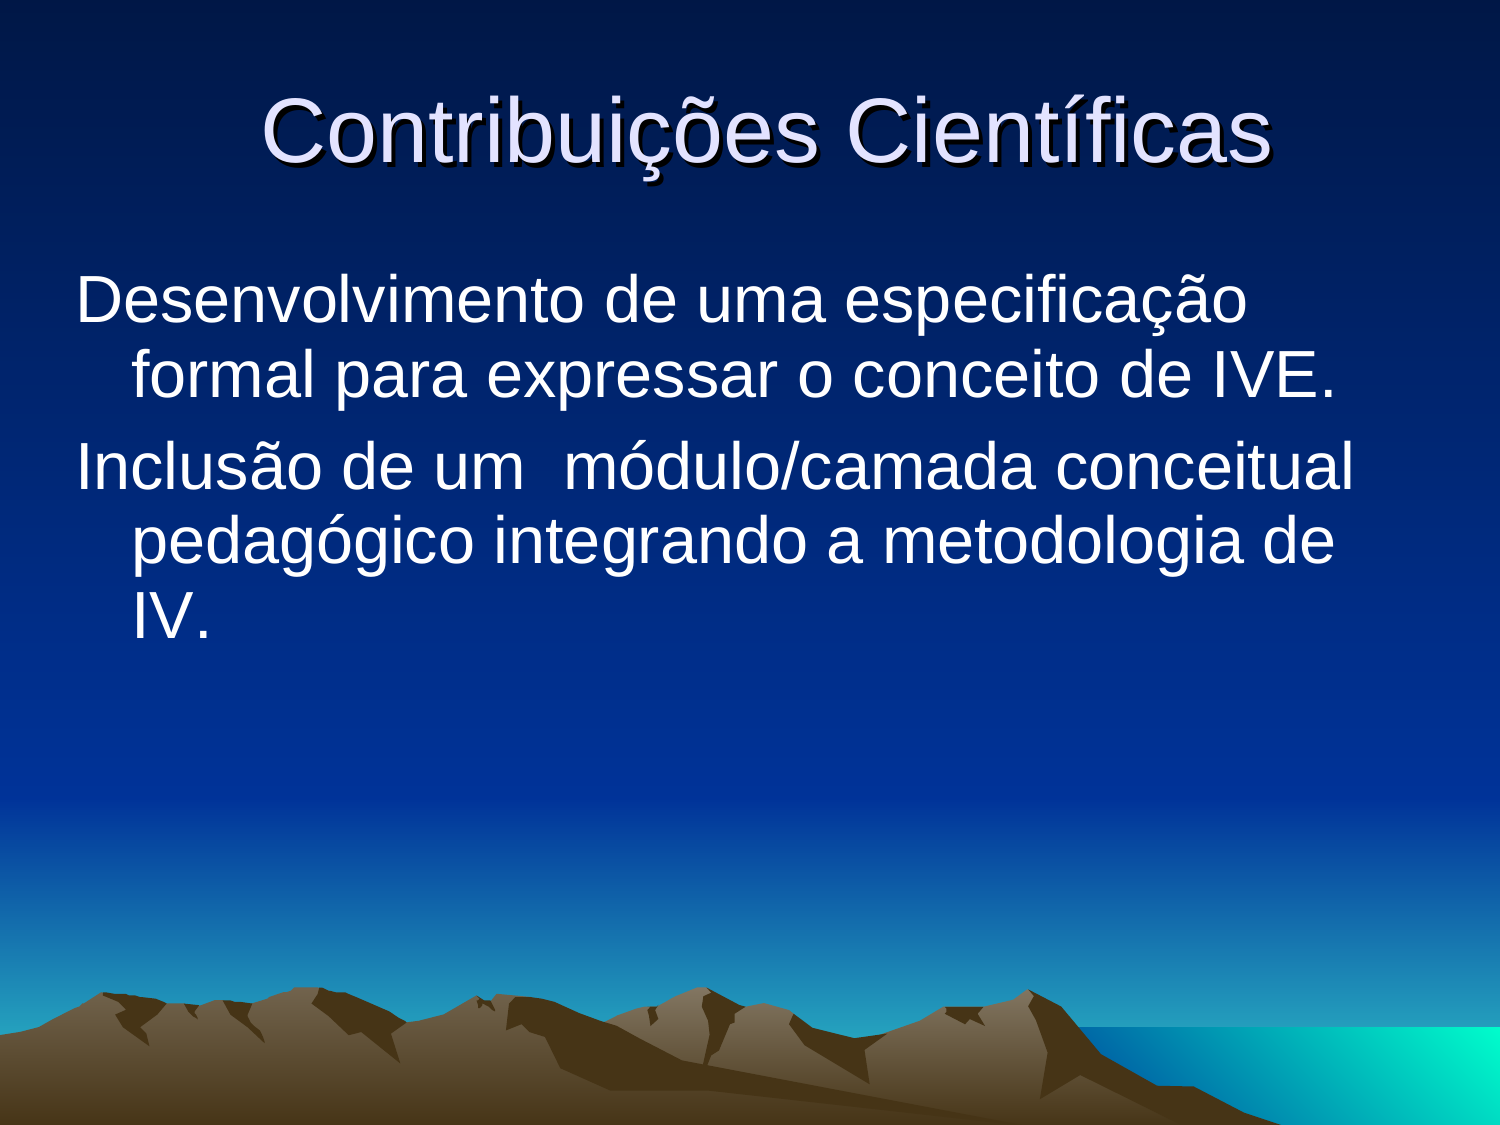

# Contribuições Científicas
Desenvolvimento de uma especificação formal para expressar o conceito de IVE.
Inclusão de um módulo/camada conceitual pedagógico integrando a metodologia de IV.